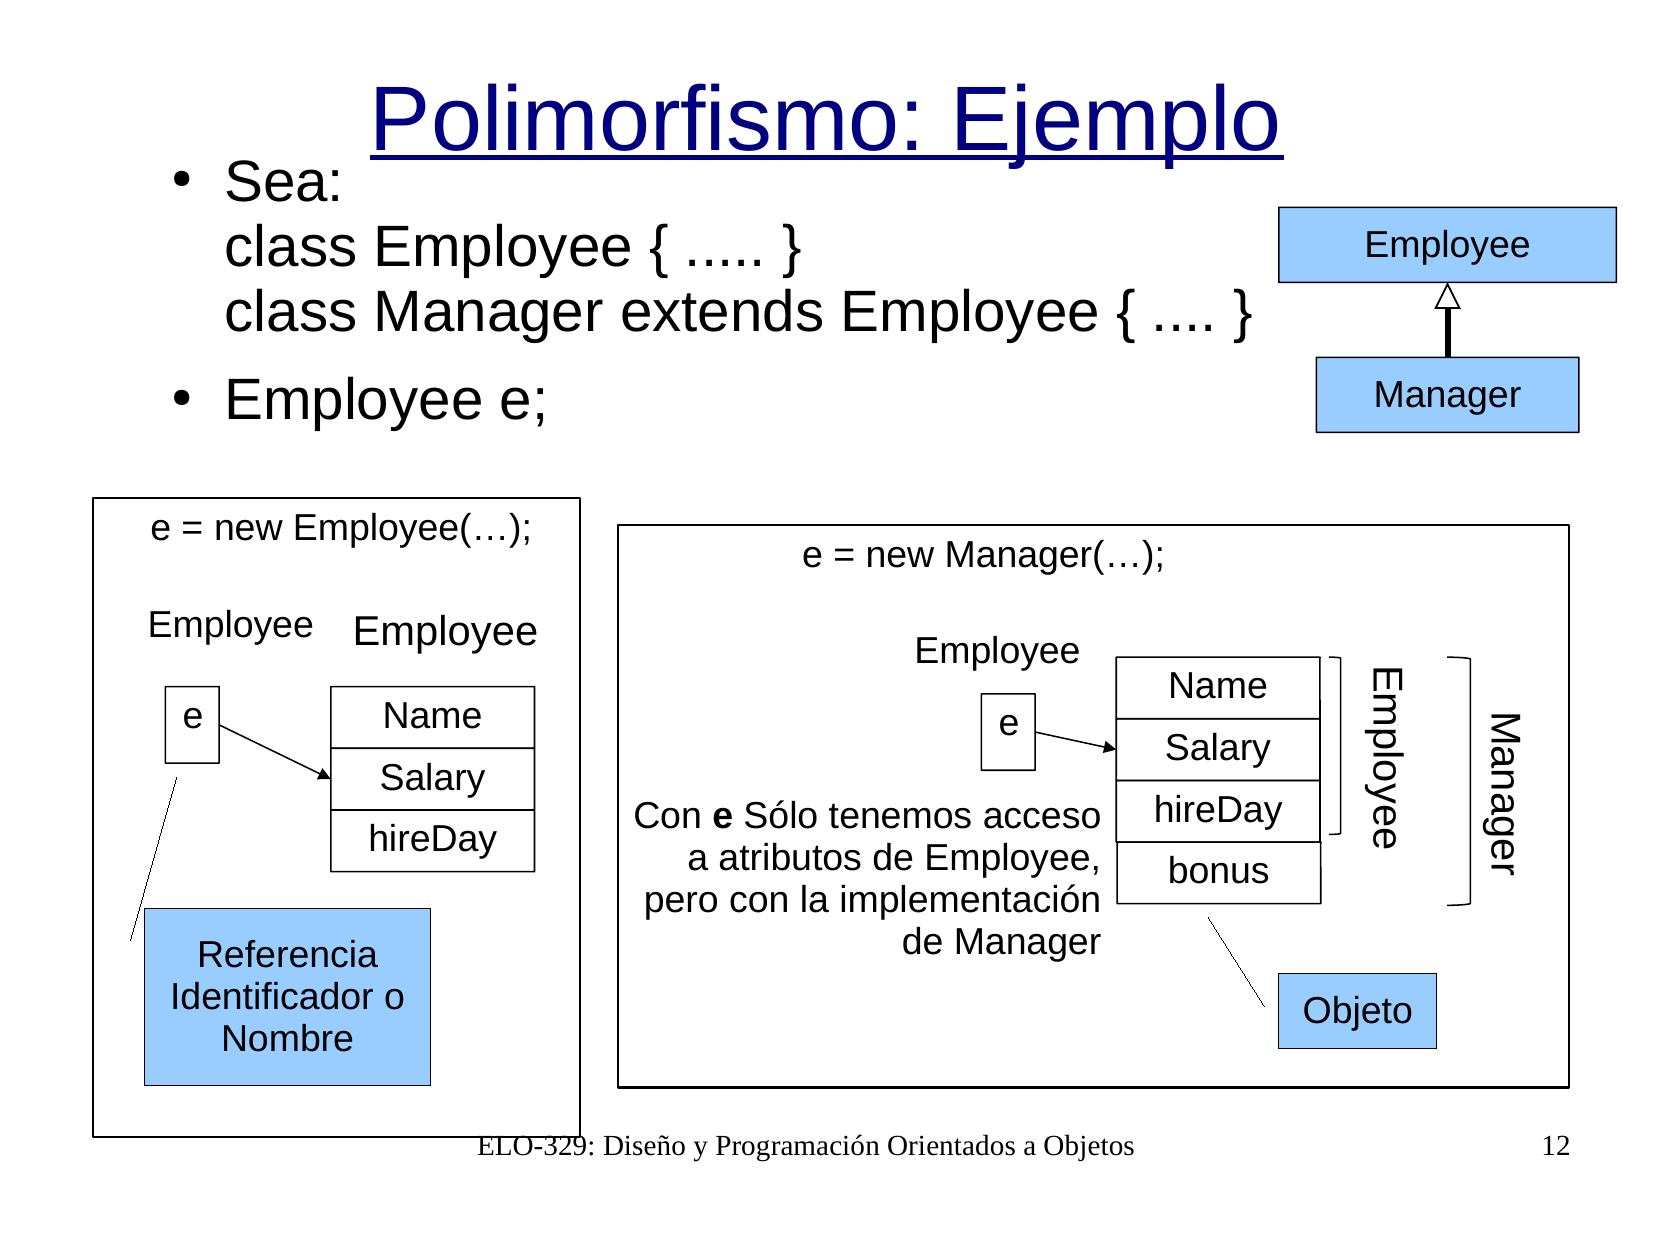

# Polimorfismo: Ejemplo
Sea:
class Employee { ..... }
class Manager extends Employee { .... }
Employee e;
Employee
Manager
 e = new Employee(…);
 e = new Manager(…);
Employee
Employee
Employee
Employee
Name
Salary
hireDay
bonus
e
Name
Salary
hireDay
Manager
e
Con e Sólo tenemos acceso a atributos de Employee, pero con la implementación de Manager
Referencia
Identificador o
Nombre
Objeto
12